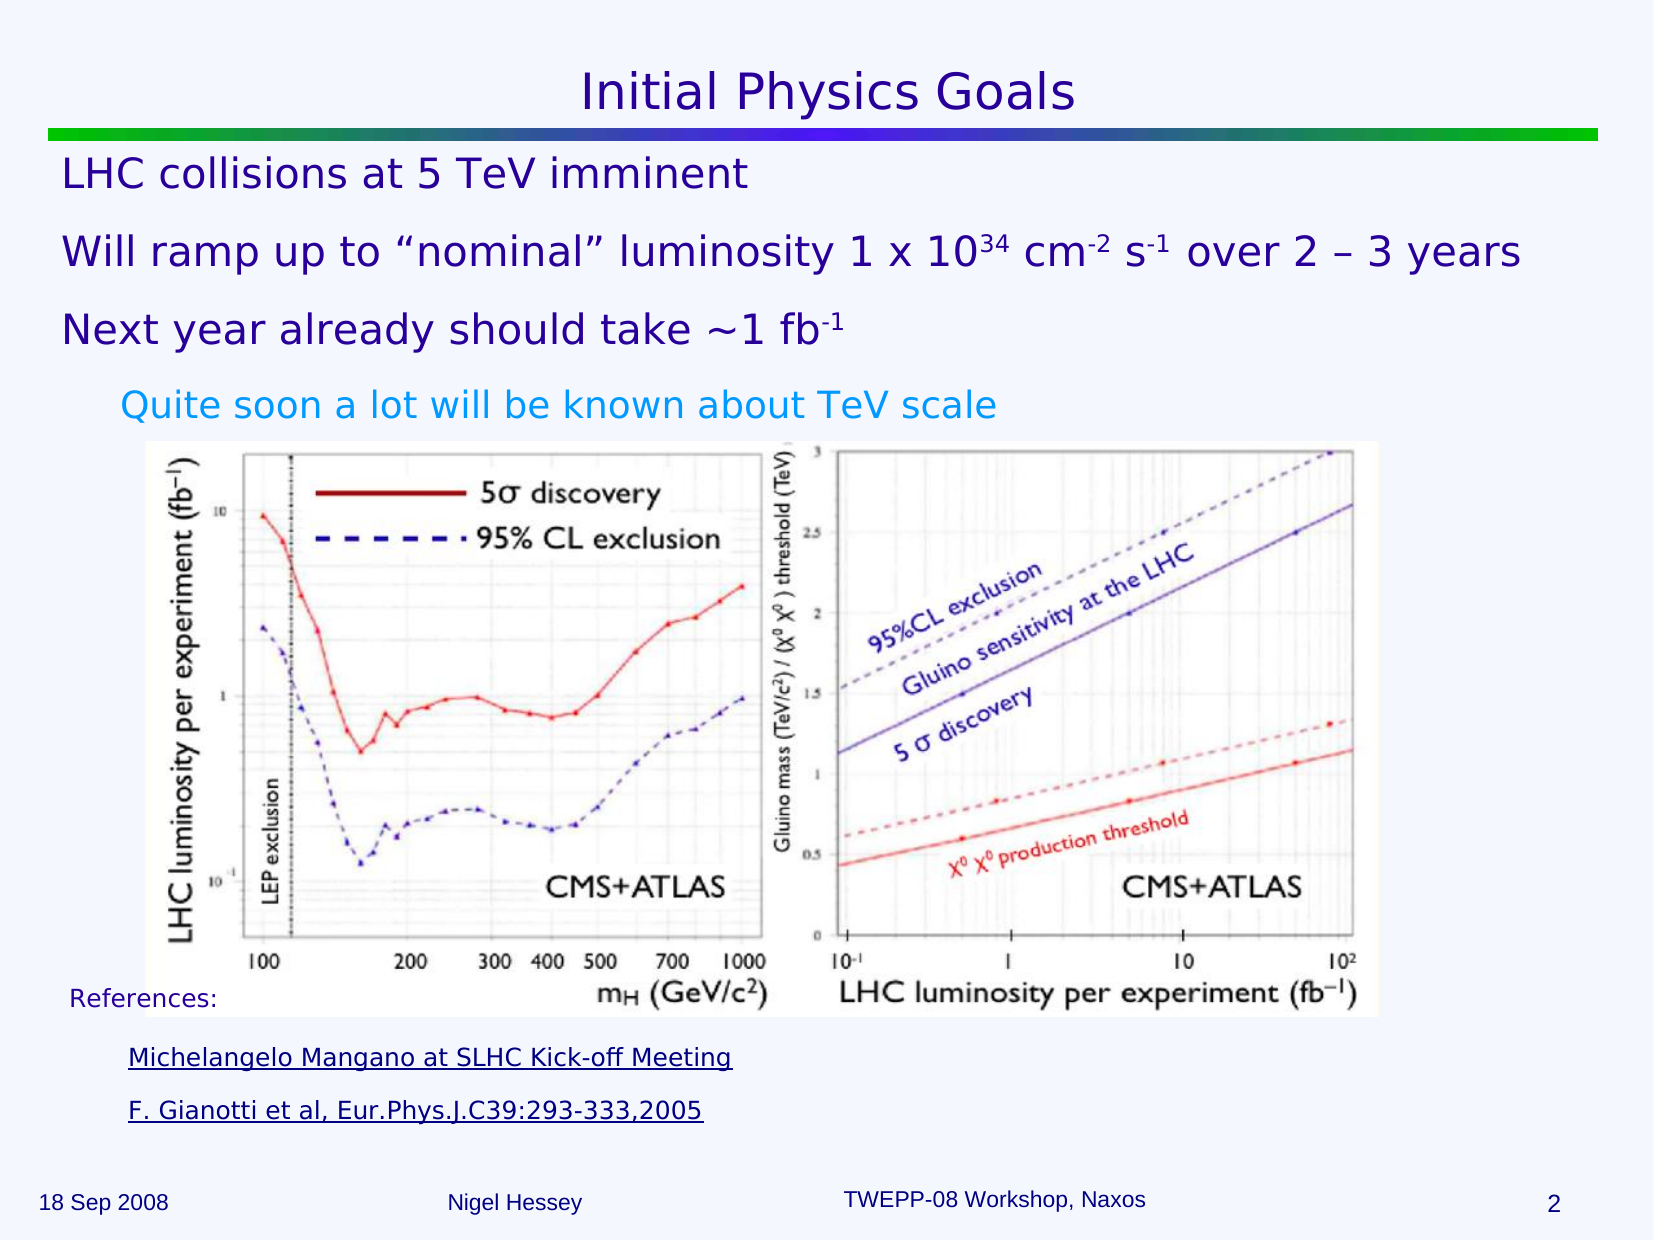

# Initial Physics Goals
LHC collisions at 5 TeV imminent
Will ramp up to “nominal” luminosity 1 x 1034 cm-2 s-1 over 2 – 3 years
Next year already should take ~1 fb-1
Quite soon a lot will be known about TeV scale
References:
Michelangelo Mangano at SLHC Kick-off Meeting
F. Gianotti et al, Eur.Phys.J.C39:293-333,2005